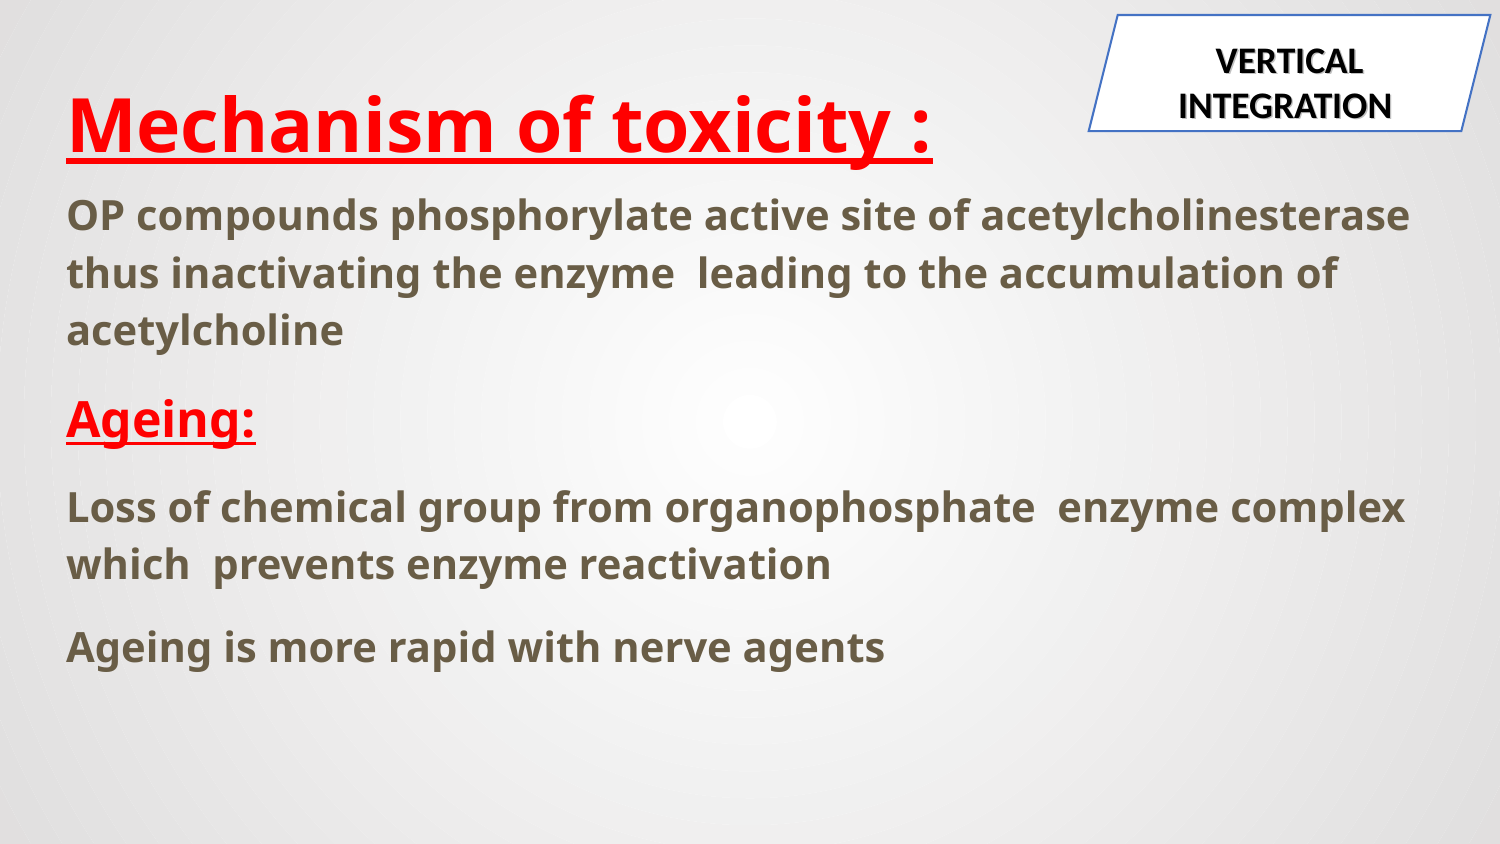

VERTICAL INTEGRATION
# Mechanism of toxicity :
OP compounds phosphorylate active site of acetylcholinesterase thus inactivating the enzyme leading to the accumulation of acetylcholine
Ageing:
Loss of chemical group from organophosphate enzyme complex which prevents enzyme reactivation
Ageing is more rapid with nerve agents